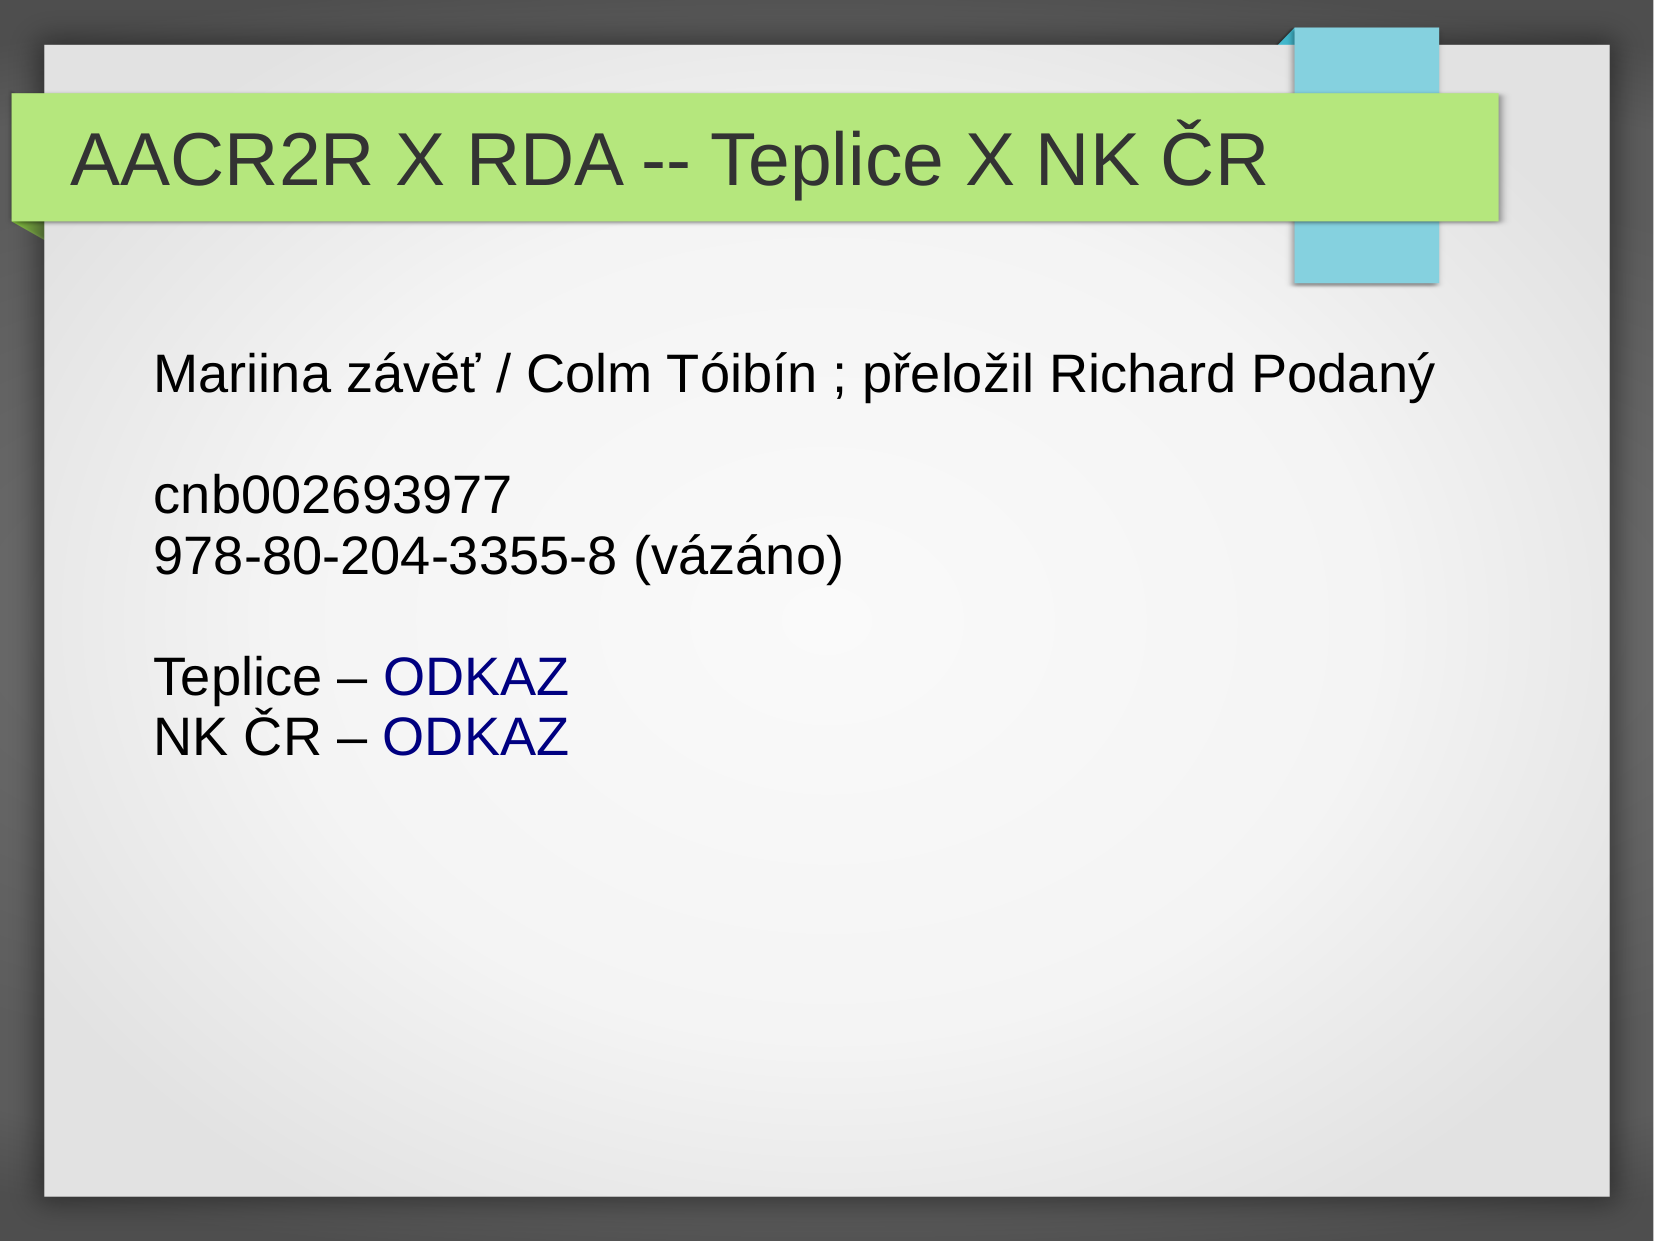

# AACR2R X RDA -- Teplice X NK ČR
Mariina závěť / Colm Tóibín ; přeložil Richard Podaný
cnb002693977
978-80-204-3355-8 (vázáno)
Teplice – ODKAZ
NK ČR – ODKAZ